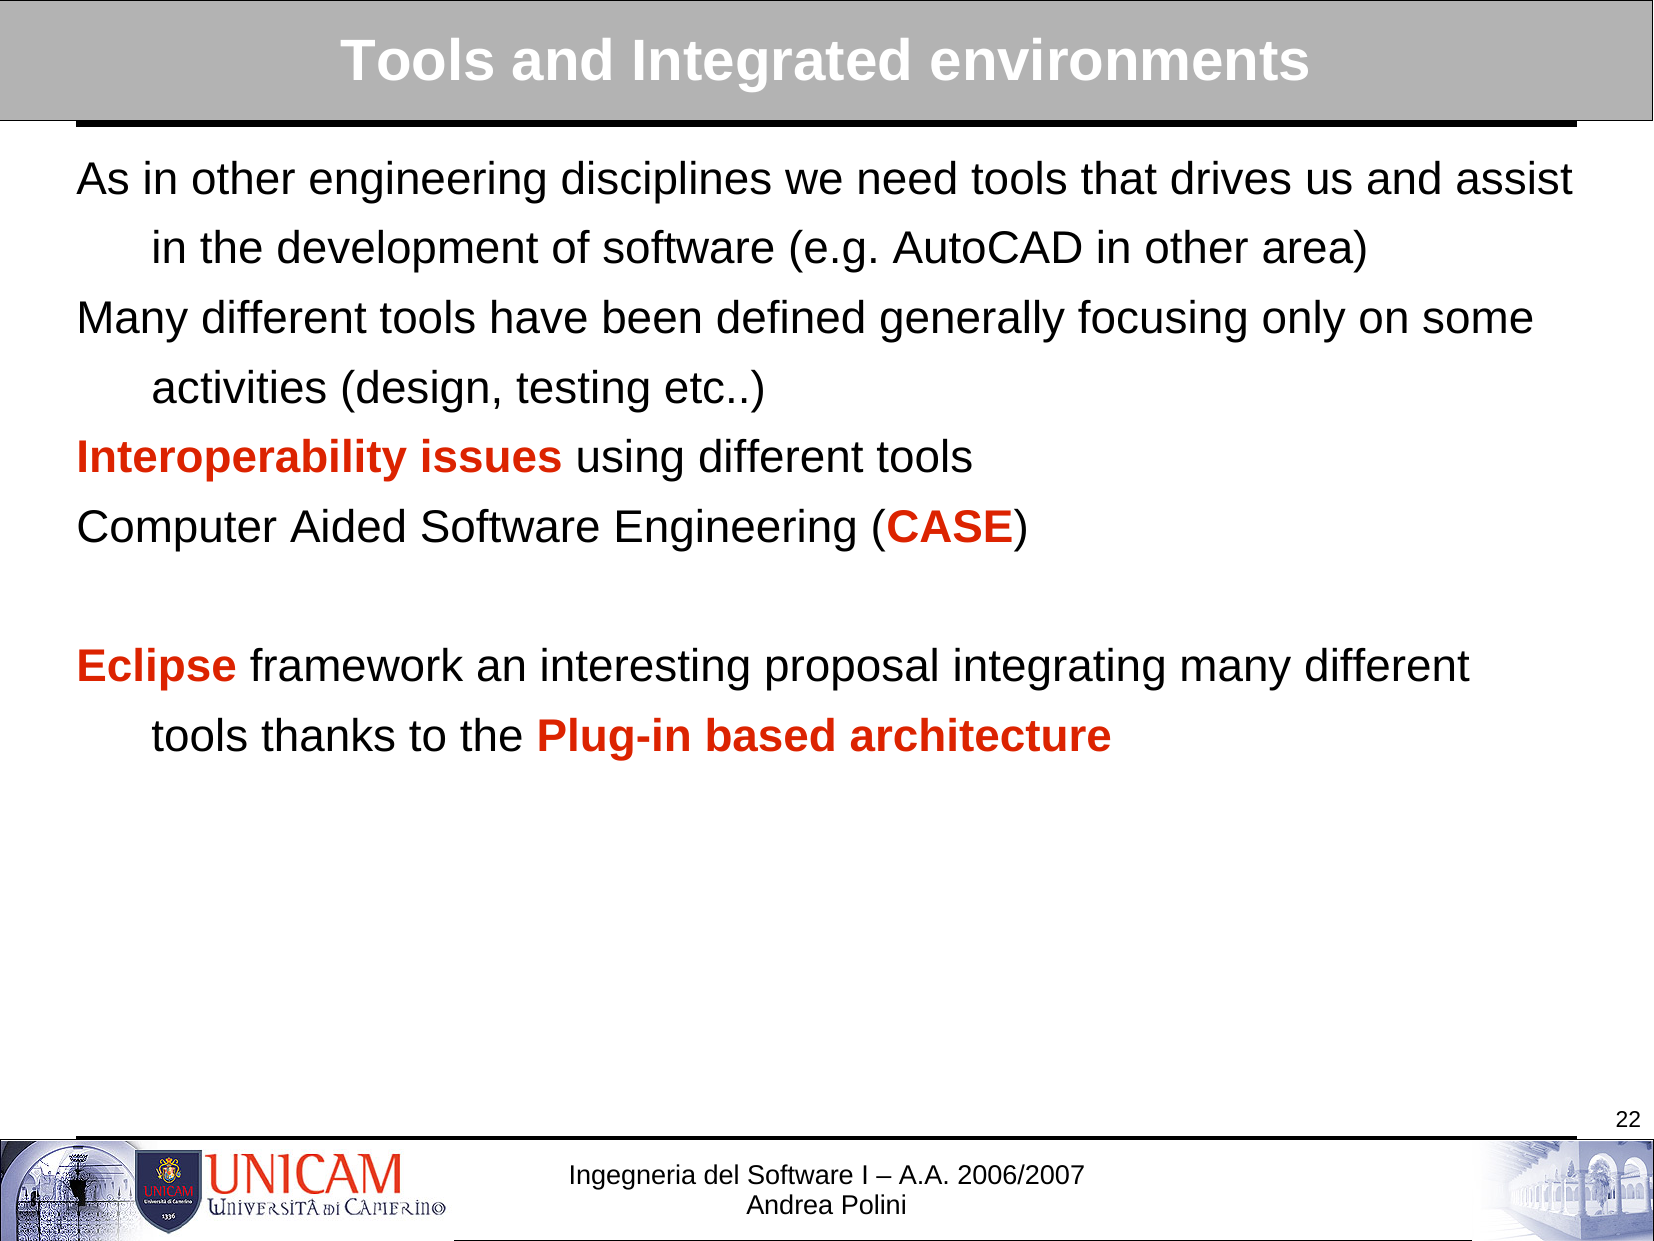

# Tools and Integrated environments
As in other engineering disciplines we need tools that drives us and assist in the development of software (e.g. AutoCAD in other area)
Many different tools have been defined generally focusing only on some activities (design, testing etc..)
Interoperability issues using different tools
Computer Aided Software Engineering (CASE)
Eclipse framework an interesting proposal integrating many different tools thanks to the Plug-in based architecture
22